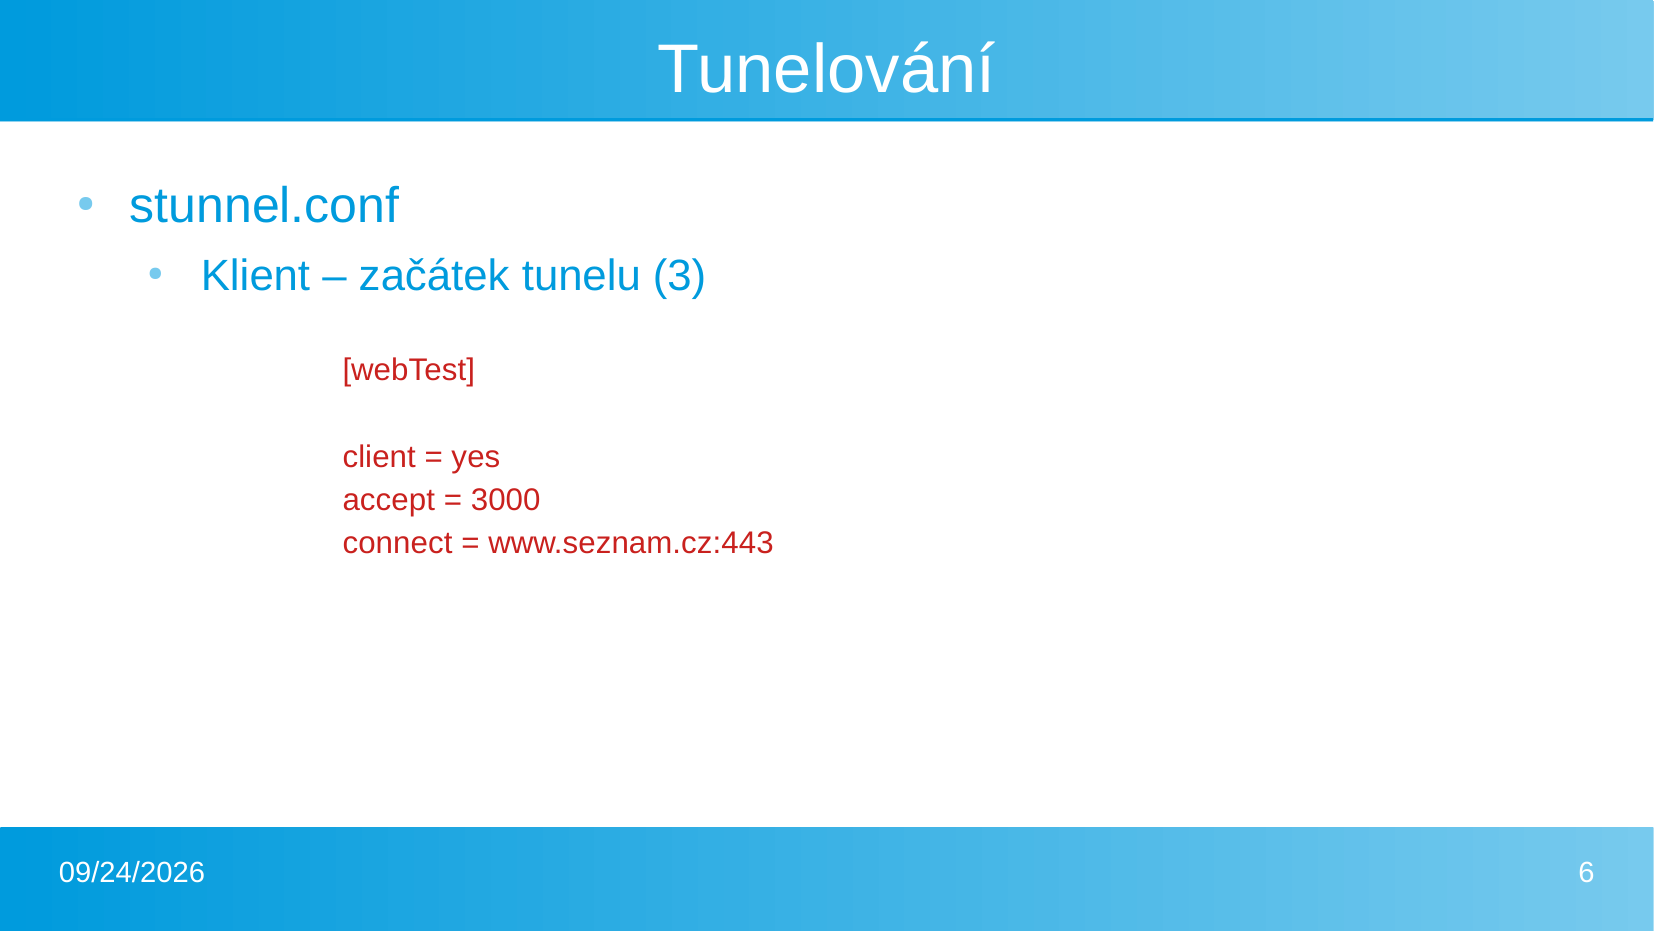

# Tunelování
stunnel.conf
Klient – začátek tunelu (3)
[webTest]
client = yes
accept = 3000
connect = www.seznam.cz:443
6